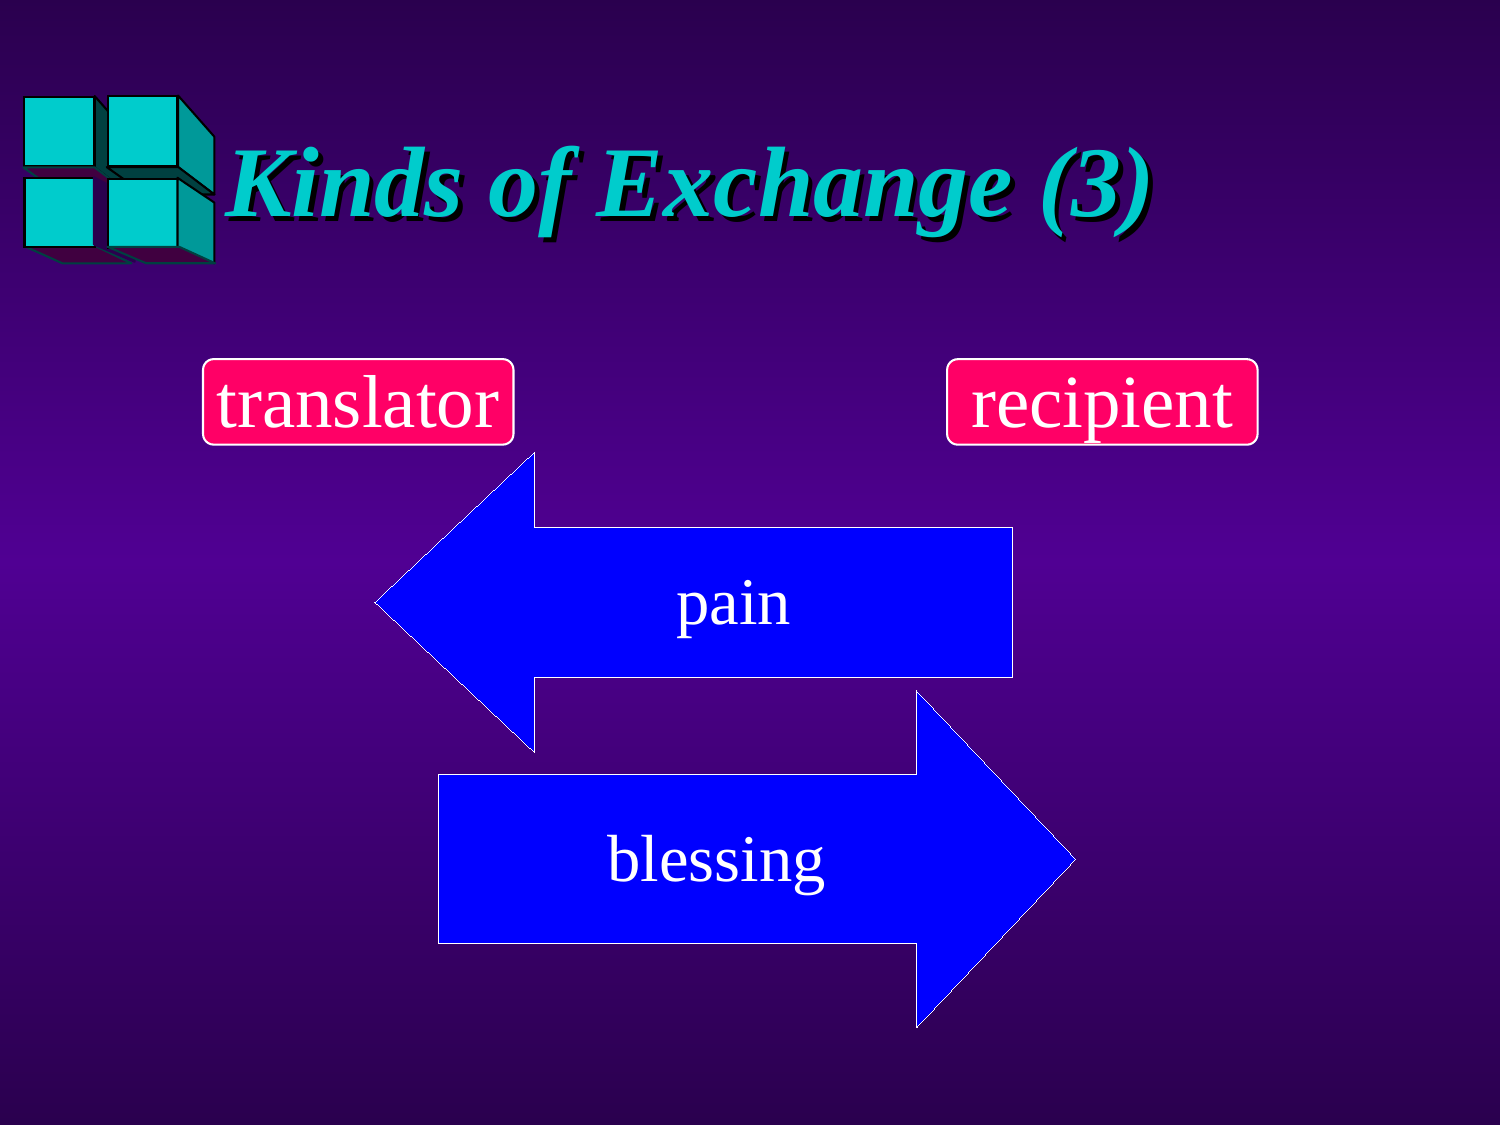

# Kinds of Exchange (3)
translator
recipient
pain
blessing